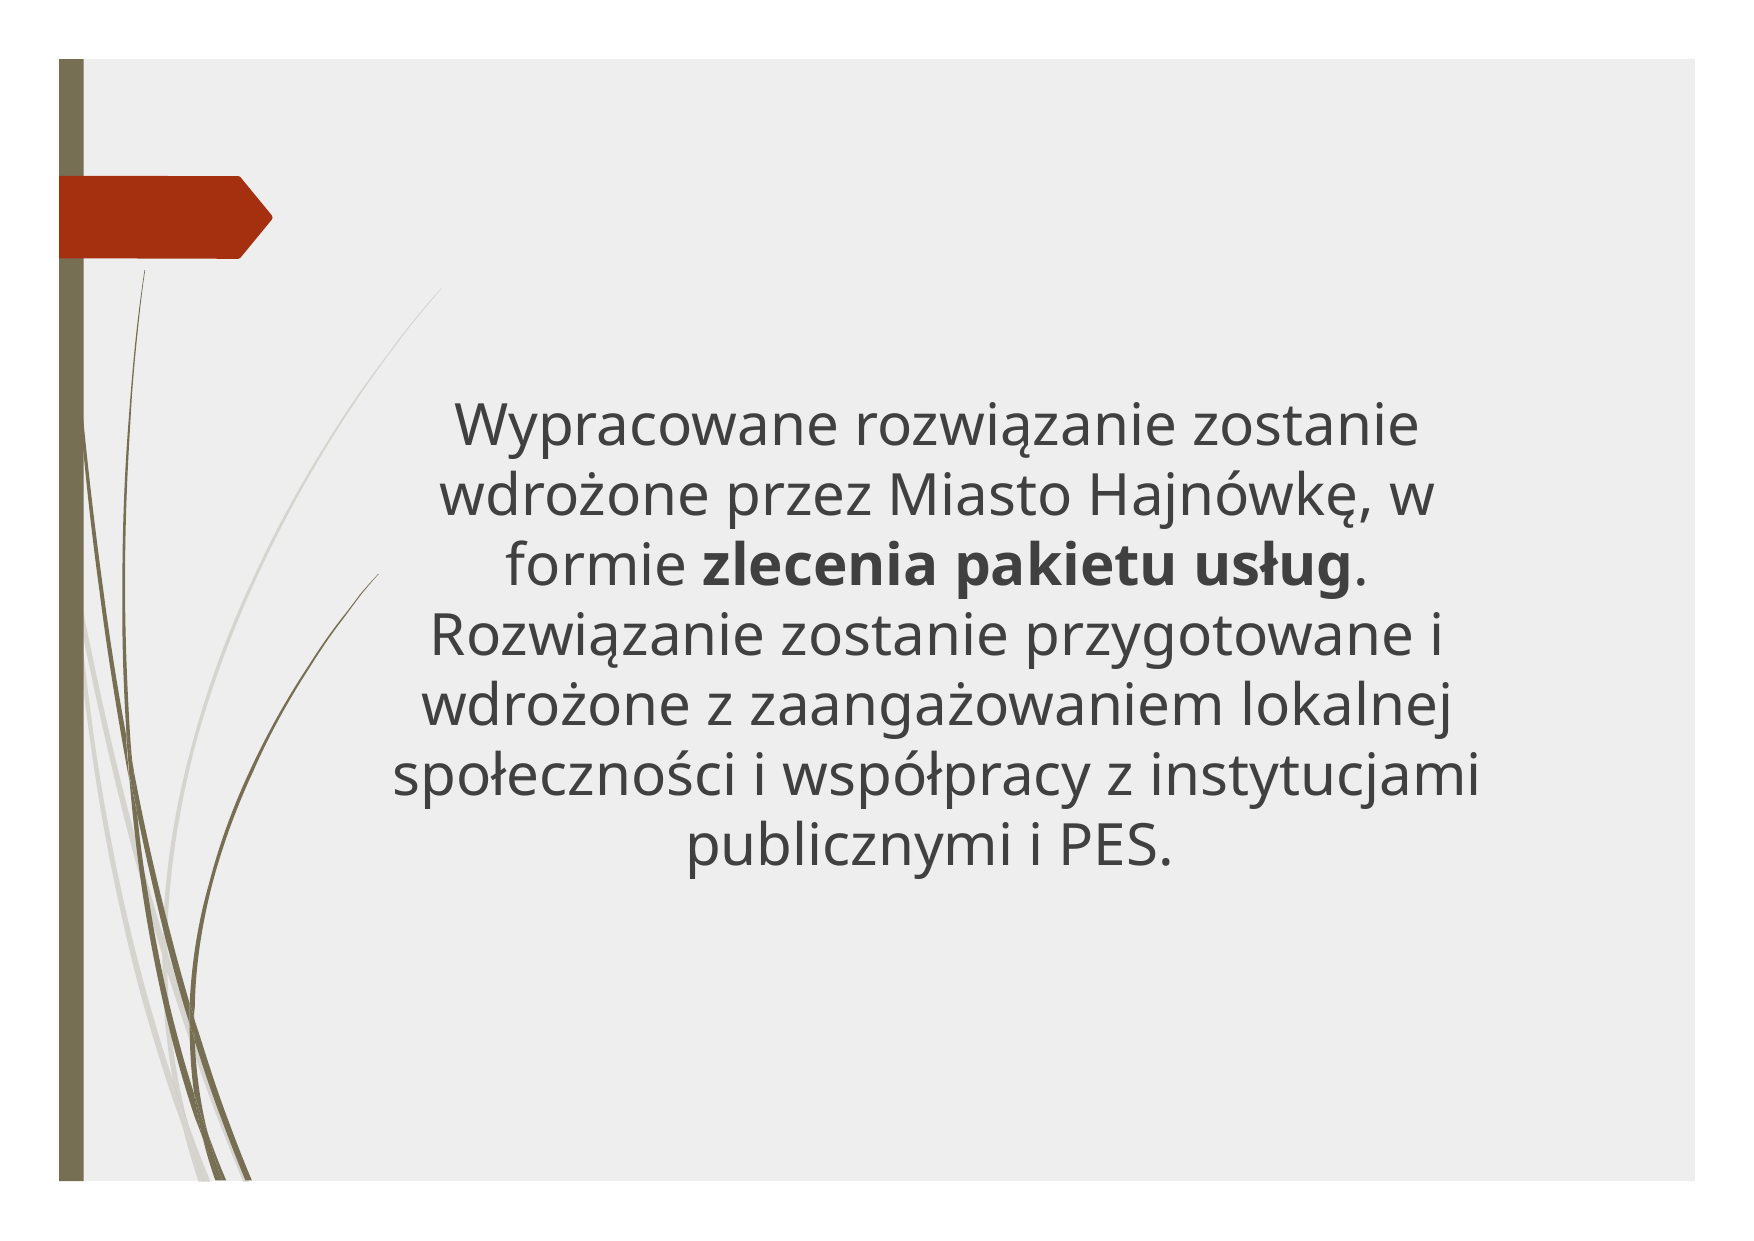

#
Wypracowane rozwiązanie zostanie wdrożone przez Miasto Hajnówkę, w formie zlecenia pakietu usług. Rozwiązanie zostanie przygotowane i wdrożone z zaangażowaniem lokalnej społeczności i współpracy z instytucjami publicznymi i PES.